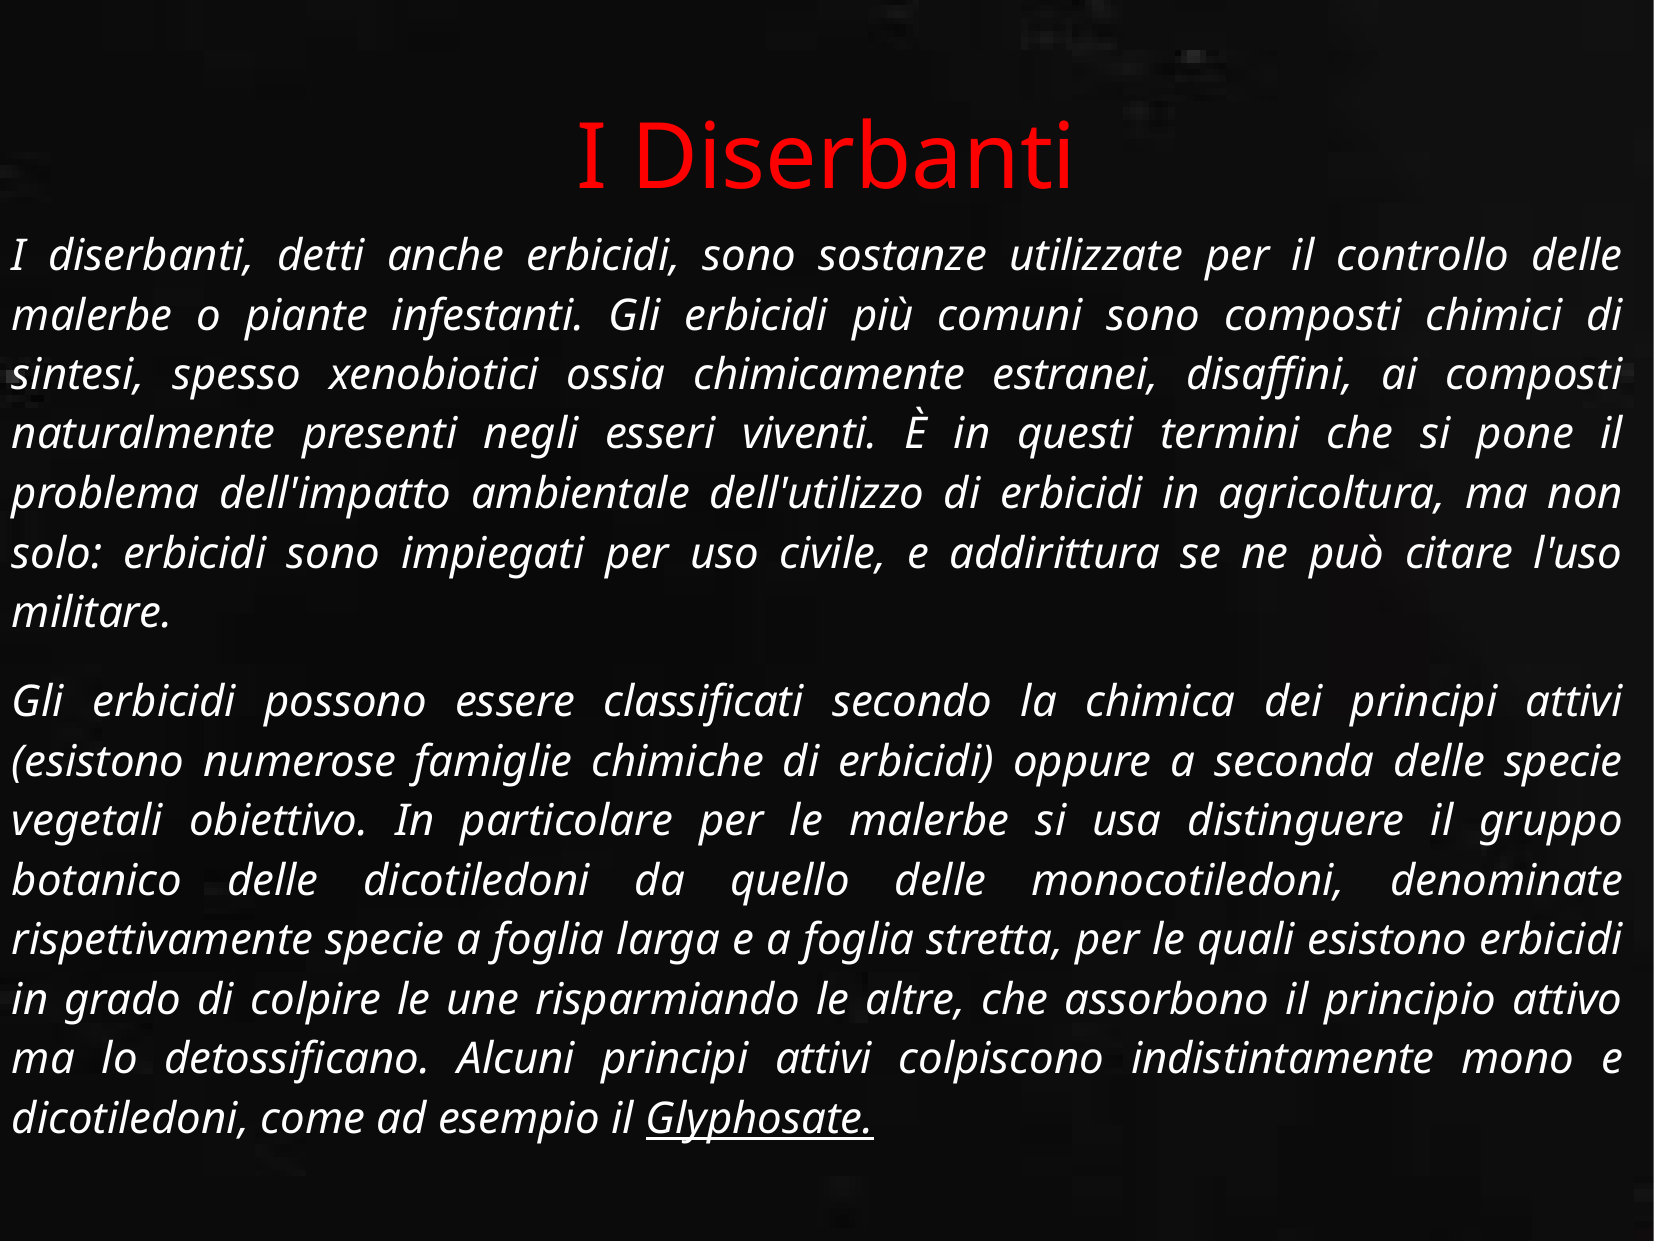

# I Diserbanti
I diserbanti, detti anche erbicidi, sono sostanze utilizzate per il controllo delle malerbe o piante infestanti. Gli erbicidi più comuni sono composti chimici di sintesi, spesso xenobiotici ossia chimicamente estranei, disaffini, ai composti naturalmente presenti negli esseri viventi. È in questi termini che si pone il problema dell'impatto ambientale dell'utilizzo di erbicidi in agricoltura, ma non solo: erbicidi sono impiegati per uso civile, e addirittura se ne può citare l'uso militare.
Gli erbicidi possono essere classificati secondo la chimica dei principi attivi (esistono numerose famiglie chimiche di erbicidi) oppure a seconda delle specie vegetali obiettivo. In particolare per le malerbe si usa distinguere il gruppo botanico delle dicotiledoni da quello delle monocotiledoni, denominate rispettivamente specie a foglia larga e a foglia stretta, per le quali esistono erbicidi in grado di colpire le une risparmiando le altre, che assorbono il principio attivo ma lo detossificano. Alcuni principi attivi colpiscono indistintamente mono e dicotiledoni, come ad esempio il Glyphosate.